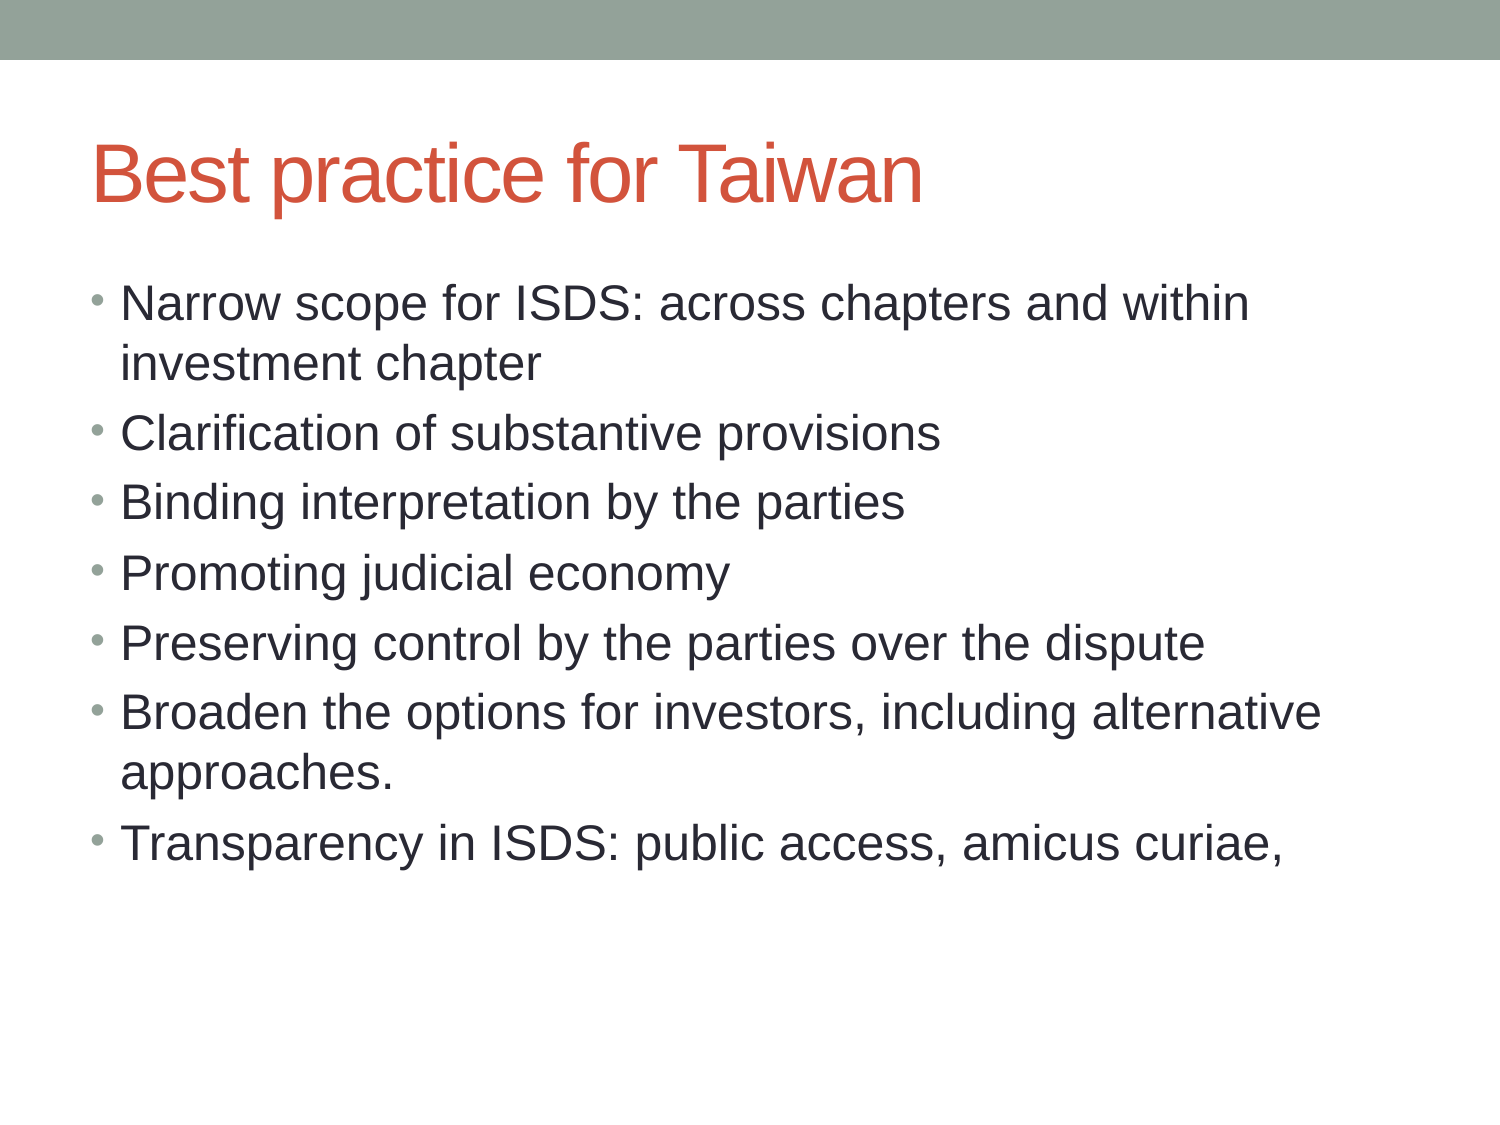

# Best practice for Taiwan
Narrow scope for ISDS: across chapters and within investment chapter
Clarification of substantive provisions
Binding interpretation by the parties
Promoting judicial economy
Preserving control by the parties over the dispute
Broaden the options for investors, including alternative approaches.
Transparency in ISDS: public access, amicus curiae,